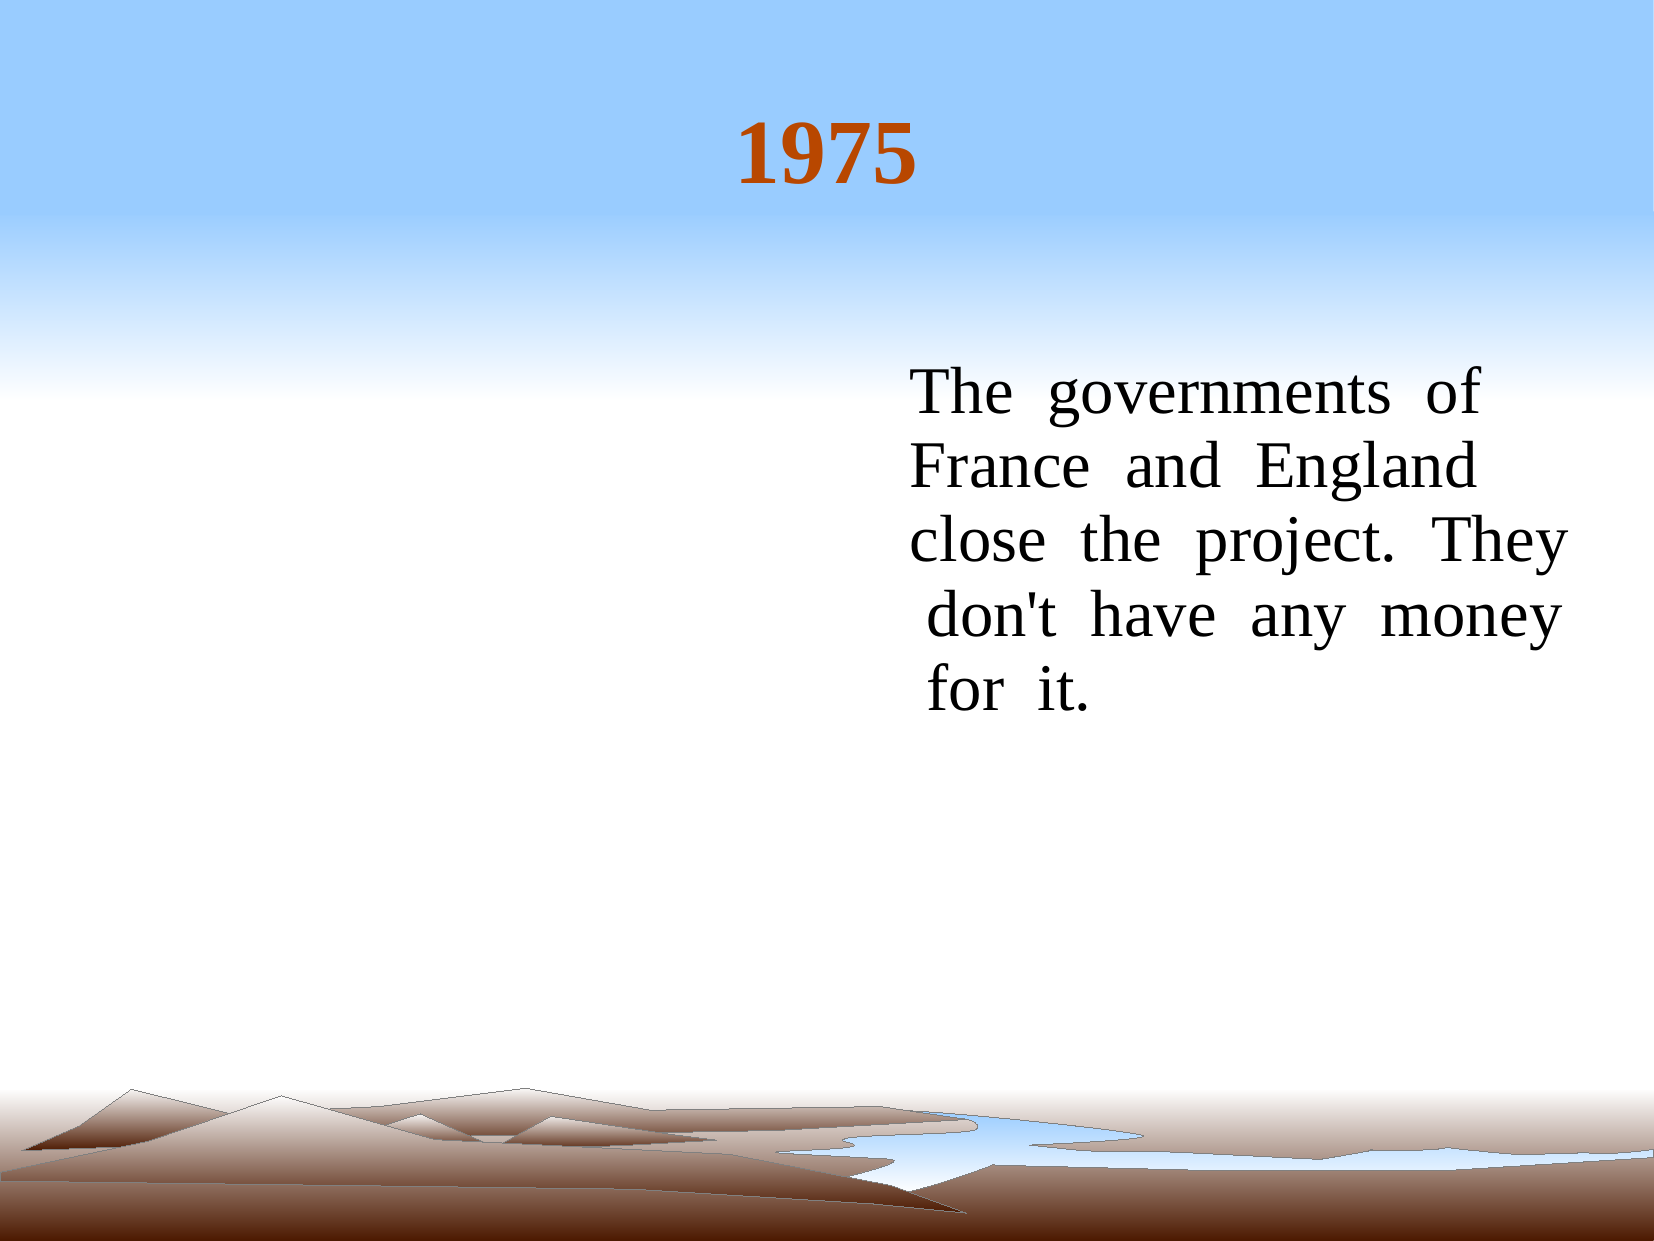

# 1975
The governments of France and England close the project. They don't have any money for it.